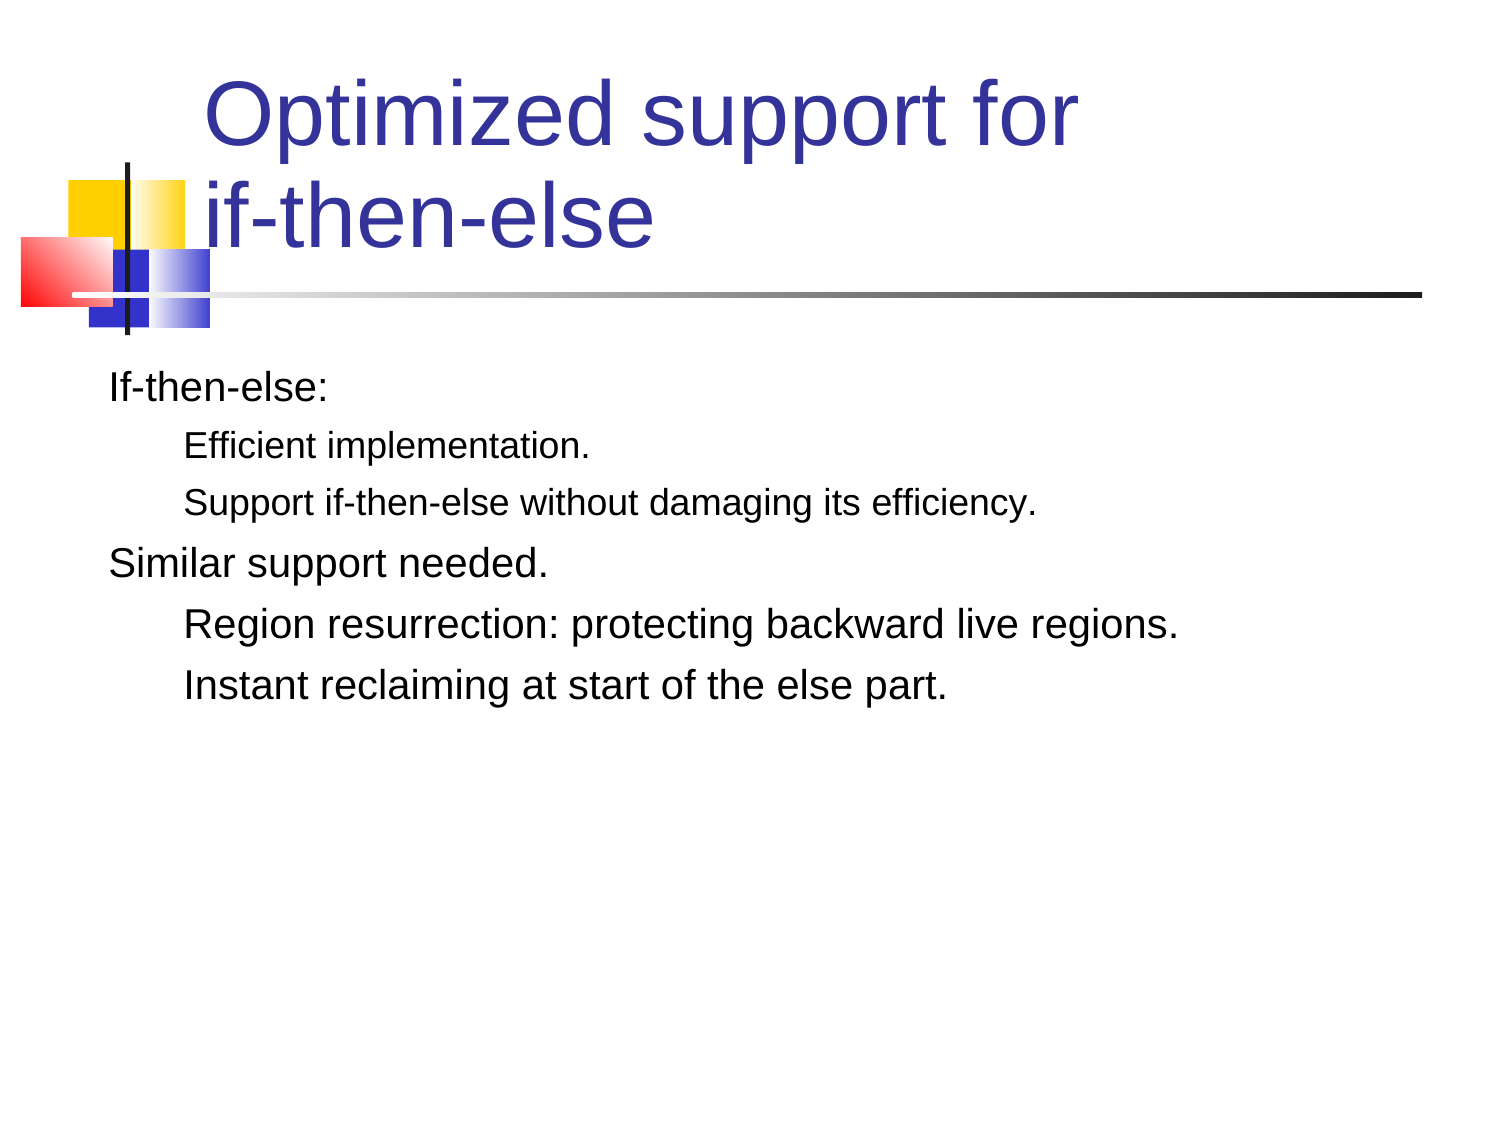

# Optimized support for if-then-else
If-then-else:
Efficient implementation.
Support if-then-else without damaging its efficiency.
Similar support needed.
Region resurrection: protecting backward live regions.
Instant reclaiming at start of the else part.